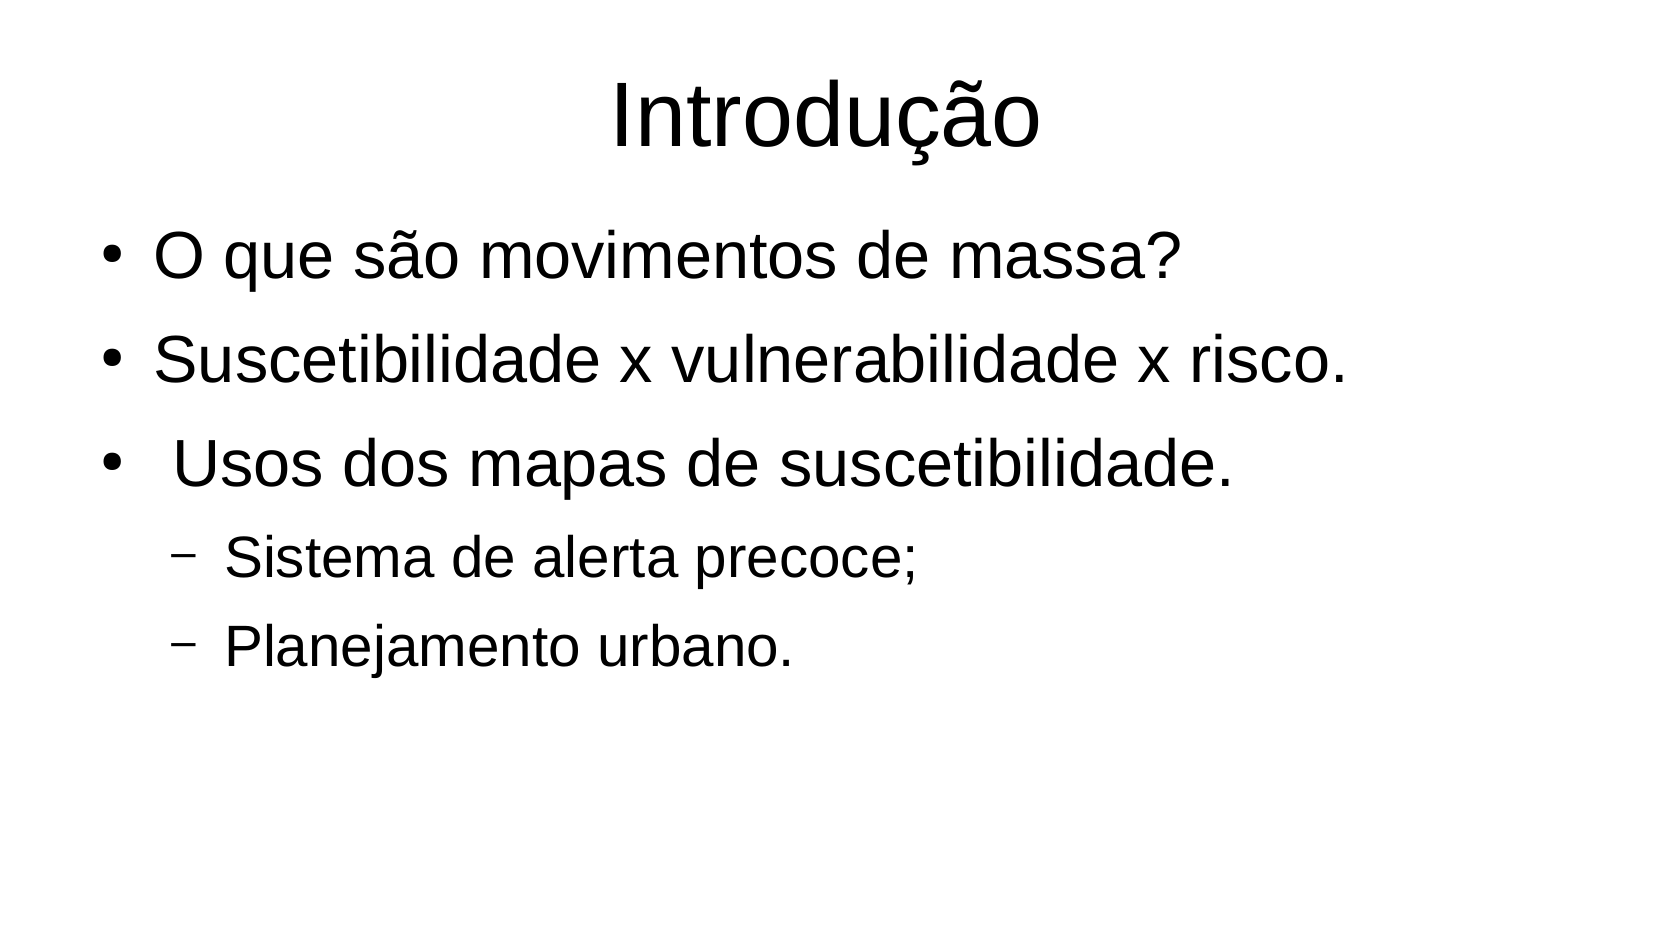

# Introdução
O que são movimentos de massa?
Suscetibilidade x vulnerabilidade x risco.
 Usos dos mapas de suscetibilidade.
Sistema de alerta precoce;
Planejamento urbano.